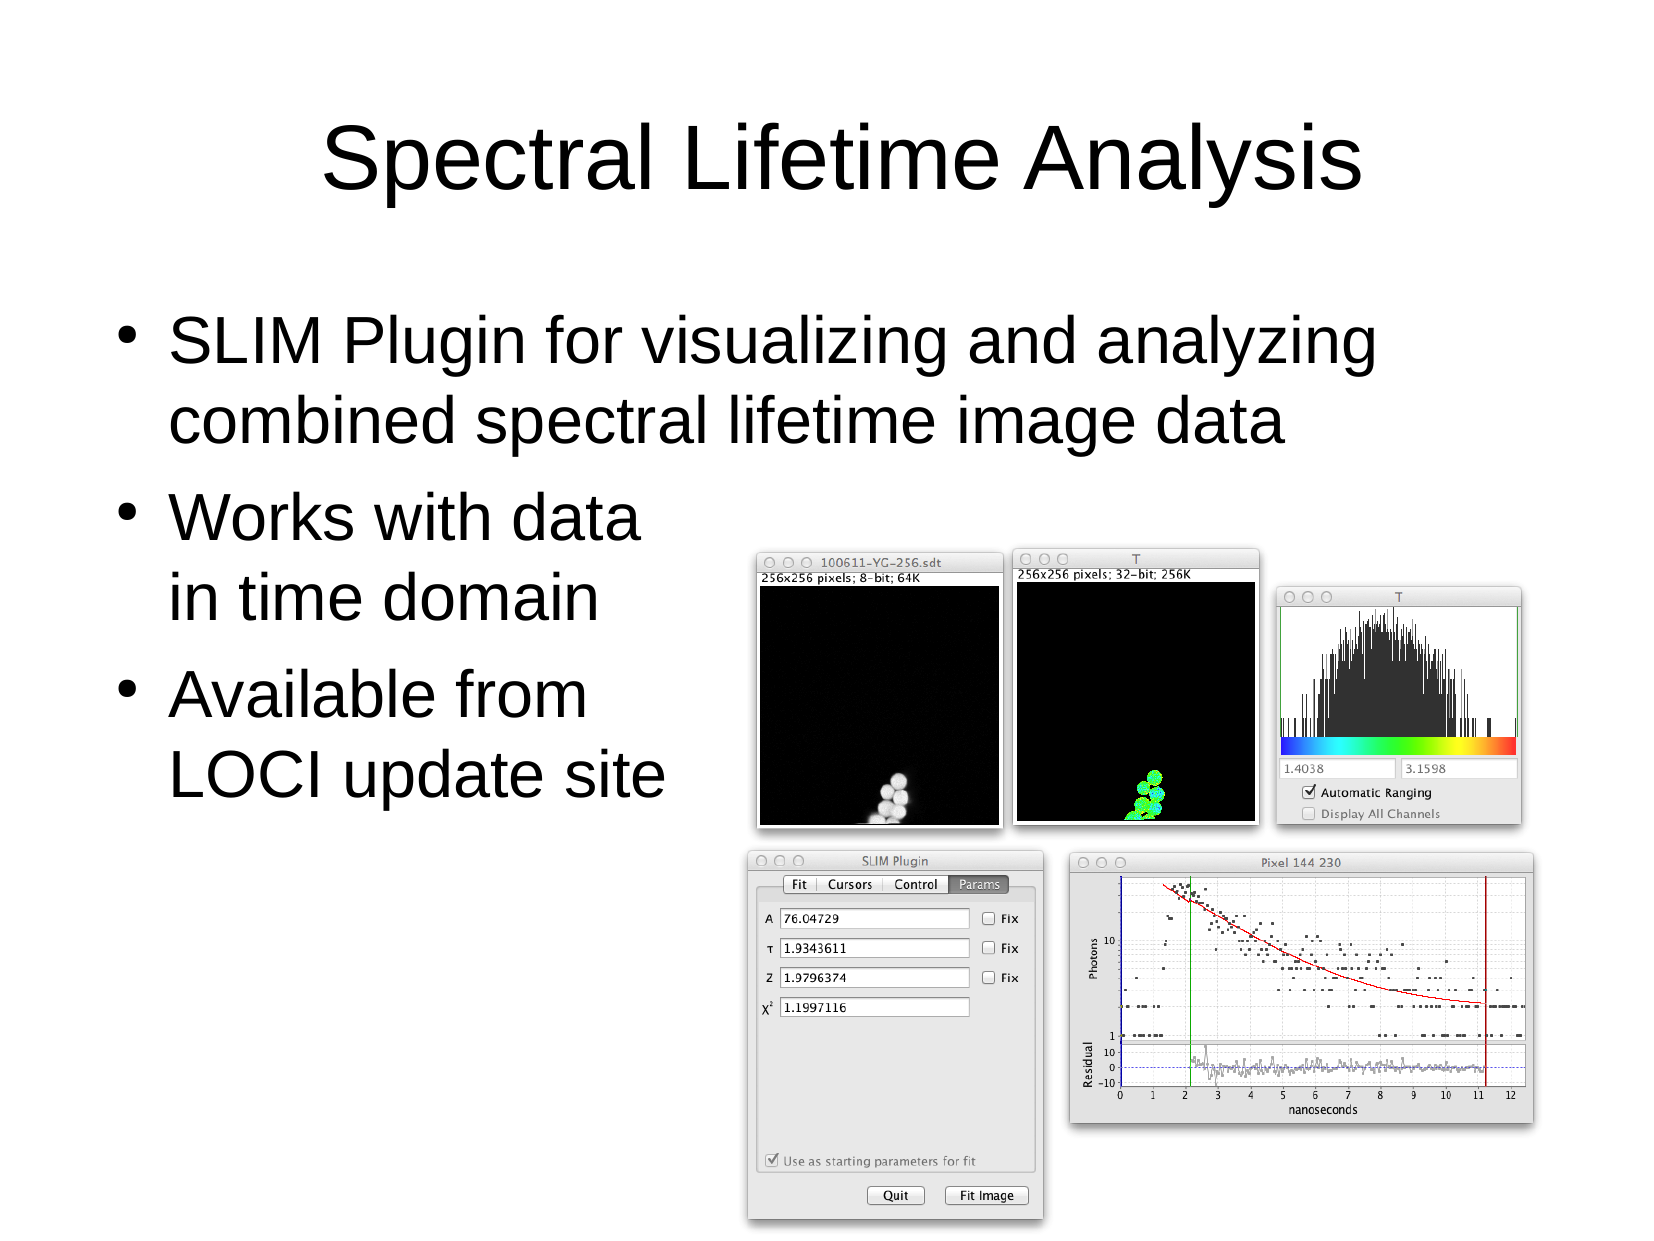

# Spectral Lifetime Analysis
SLIM Plugin for visualizing and analyzing combined spectral lifetime image data
Works with data
in time domain
Available from
LOCI update site